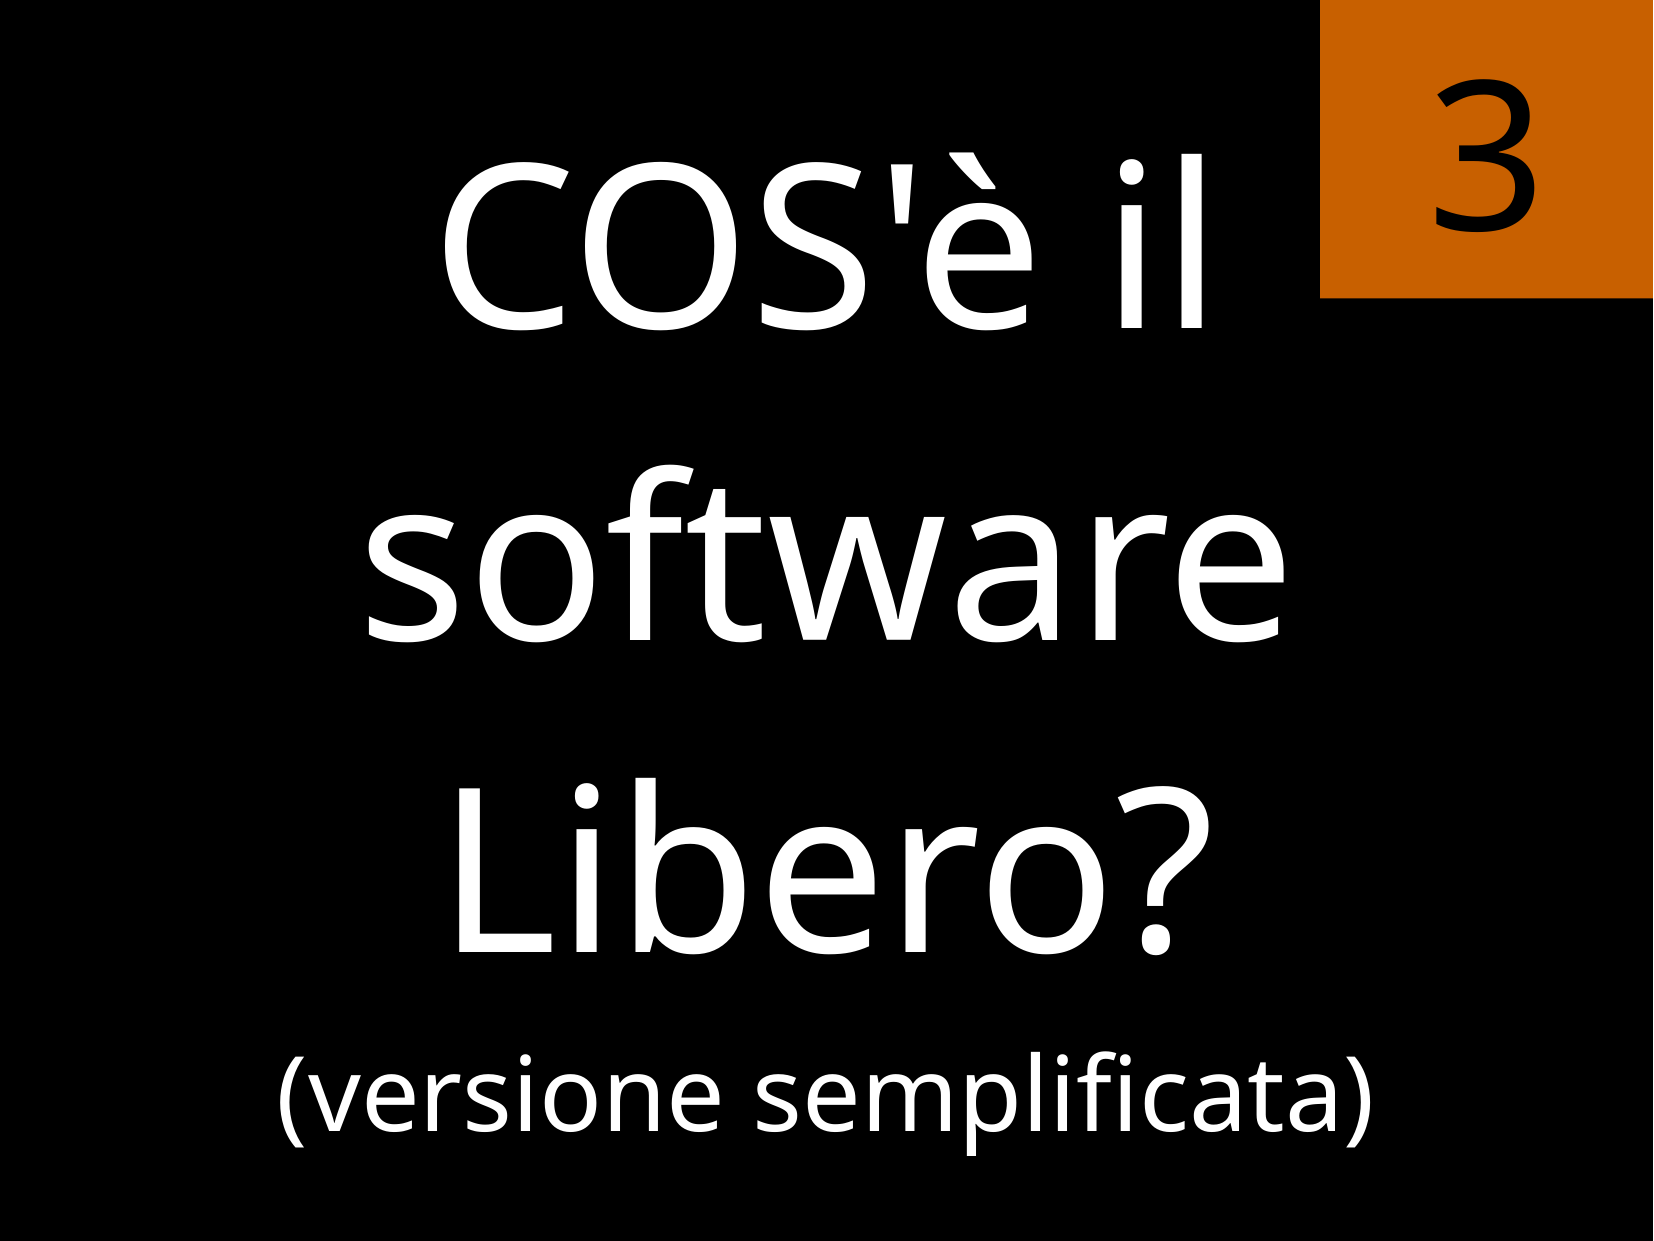

COS'è il
software Libero?
(versione semplificata)
3